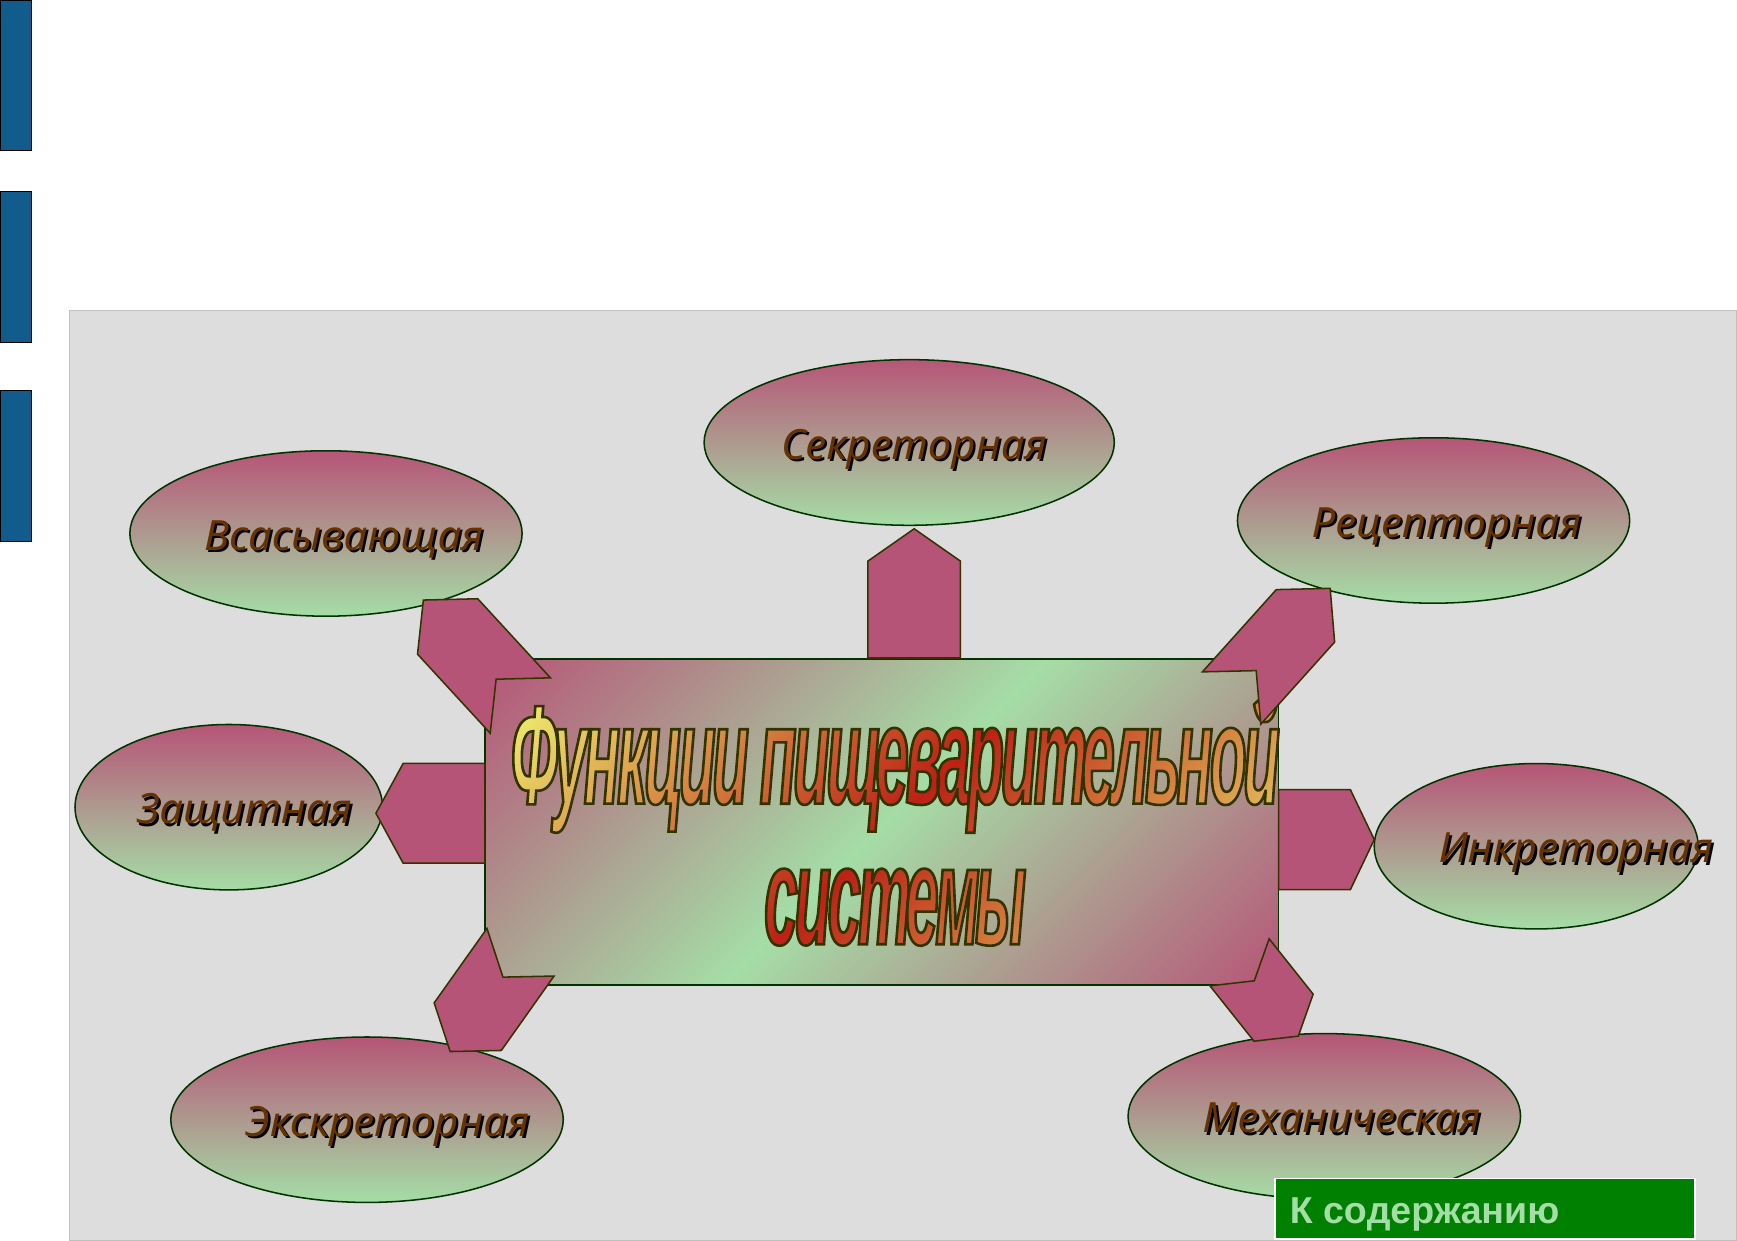

Секреторная
Рецепторная
Всасывающая
Функции пищеварительной
системы
Защитная
Инкреторная
Механическая
Экскреторная
К содержанию